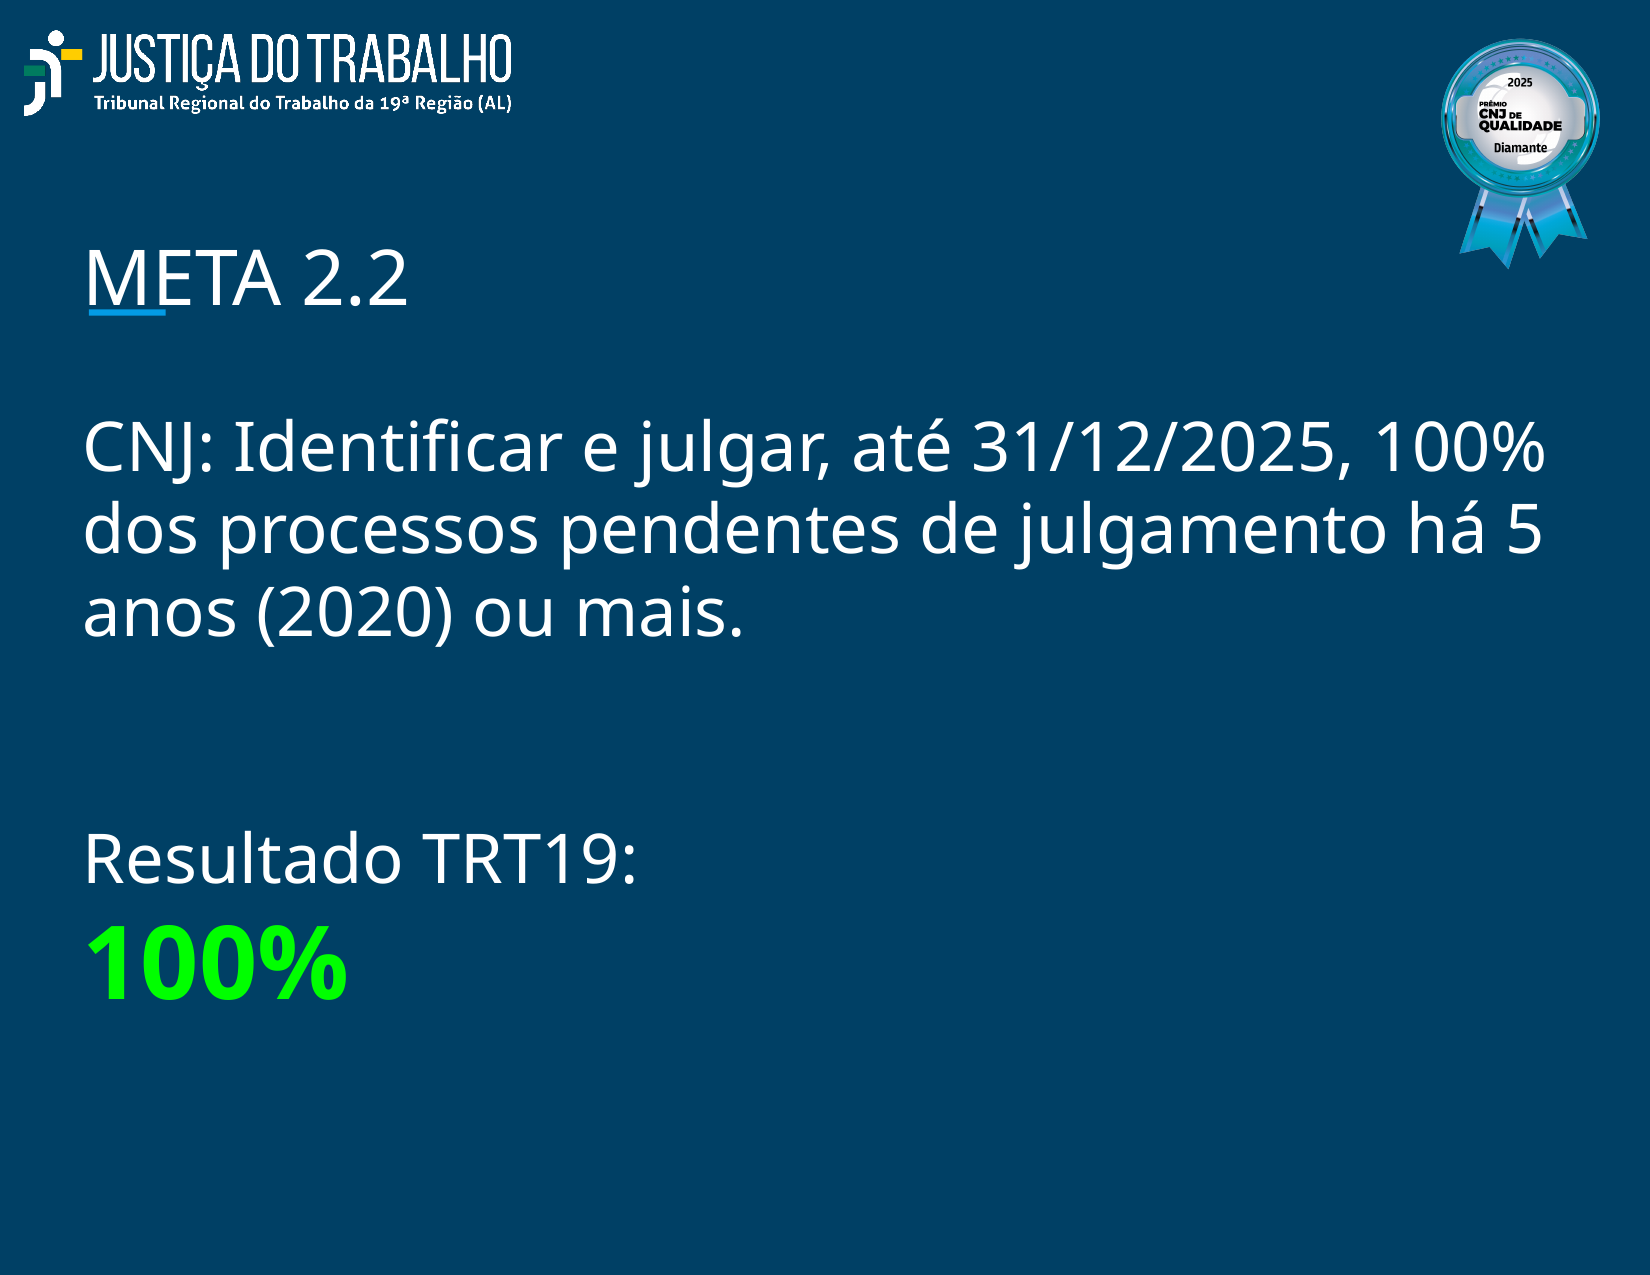

# META 2.2 CNJ: Identificar e julgar, até 31/12/2025, 100% dos processos pendentes de julgamento há 5 anos (2020) ou mais. Resultado TRT19: 100%